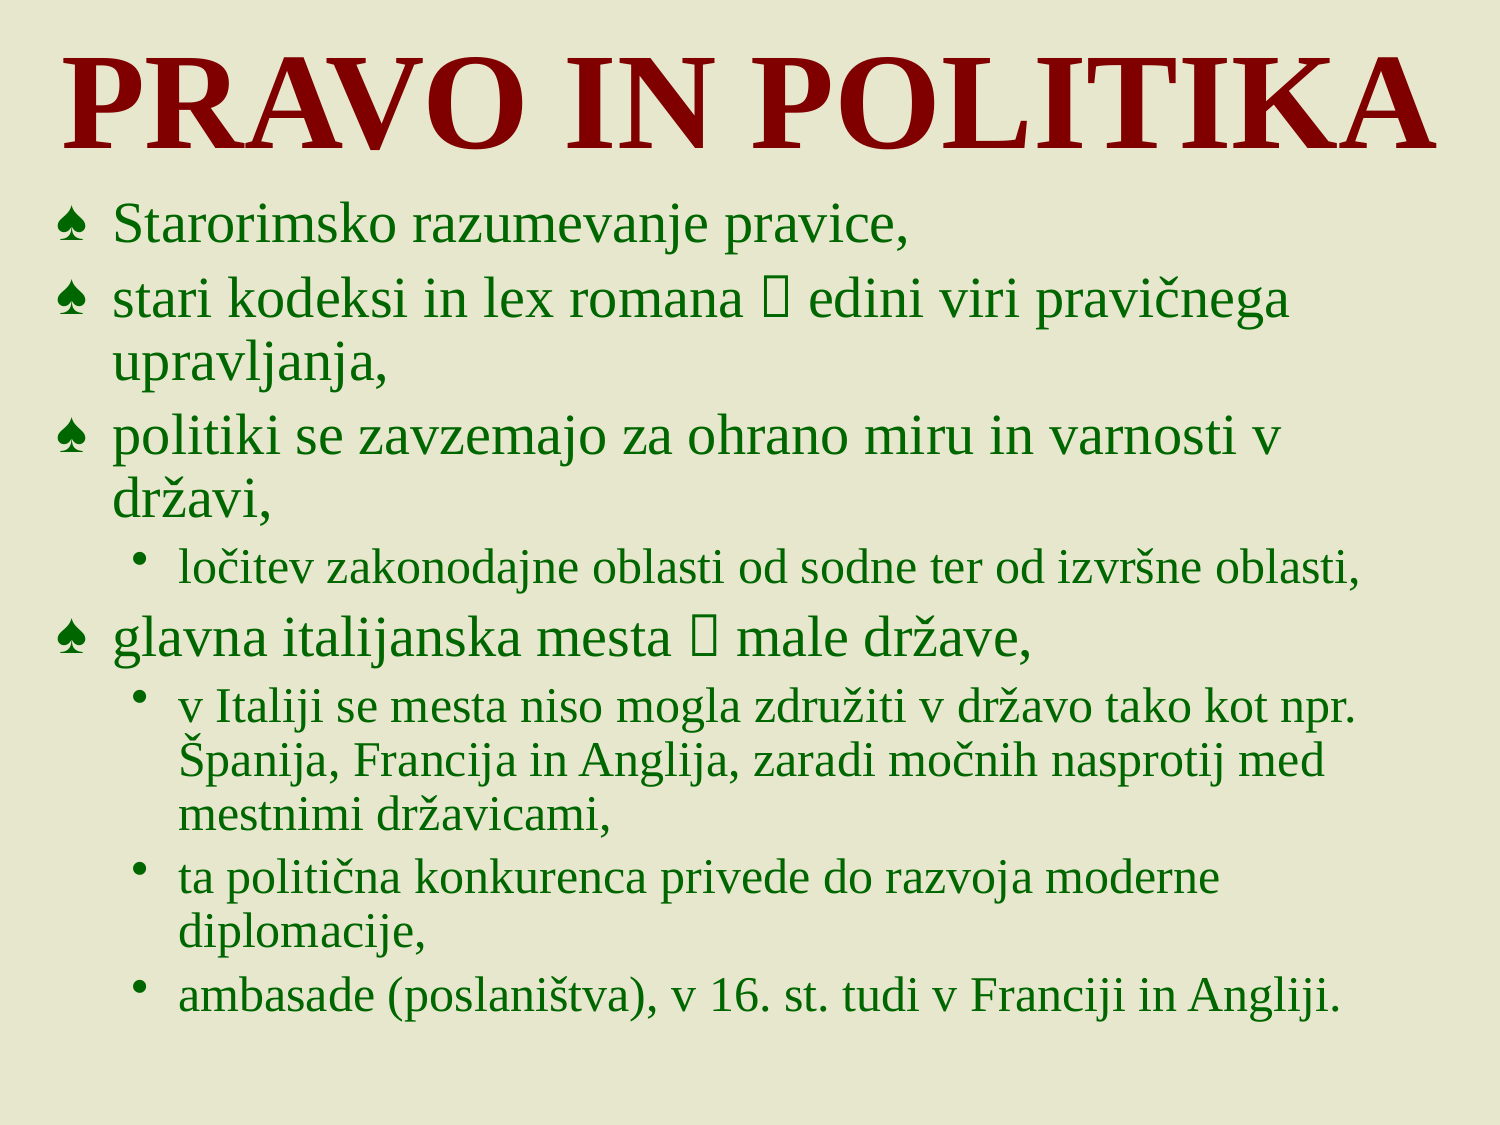

# PRAVO IN POLITIKA
Starorimsko razumevanje pravice,
stari kodeksi in lex romana  edini viri pravičnega upravljanja,
politiki se zavzemajo za ohrano miru in varnosti v državi,
ločitev zakonodajne oblasti od sodne ter od izvršne oblasti,
glavna italijanska mesta  male države,
v Italiji se mesta niso mogla združiti v državo tako kot npr. Španija, Francija in Anglija, zaradi močnih nasprotij med mestnimi državicami,
ta politična konkurenca privede do razvoja moderne diplomacije,
ambasade (poslaništva), v 16. st. tudi v Franciji in Angliji.